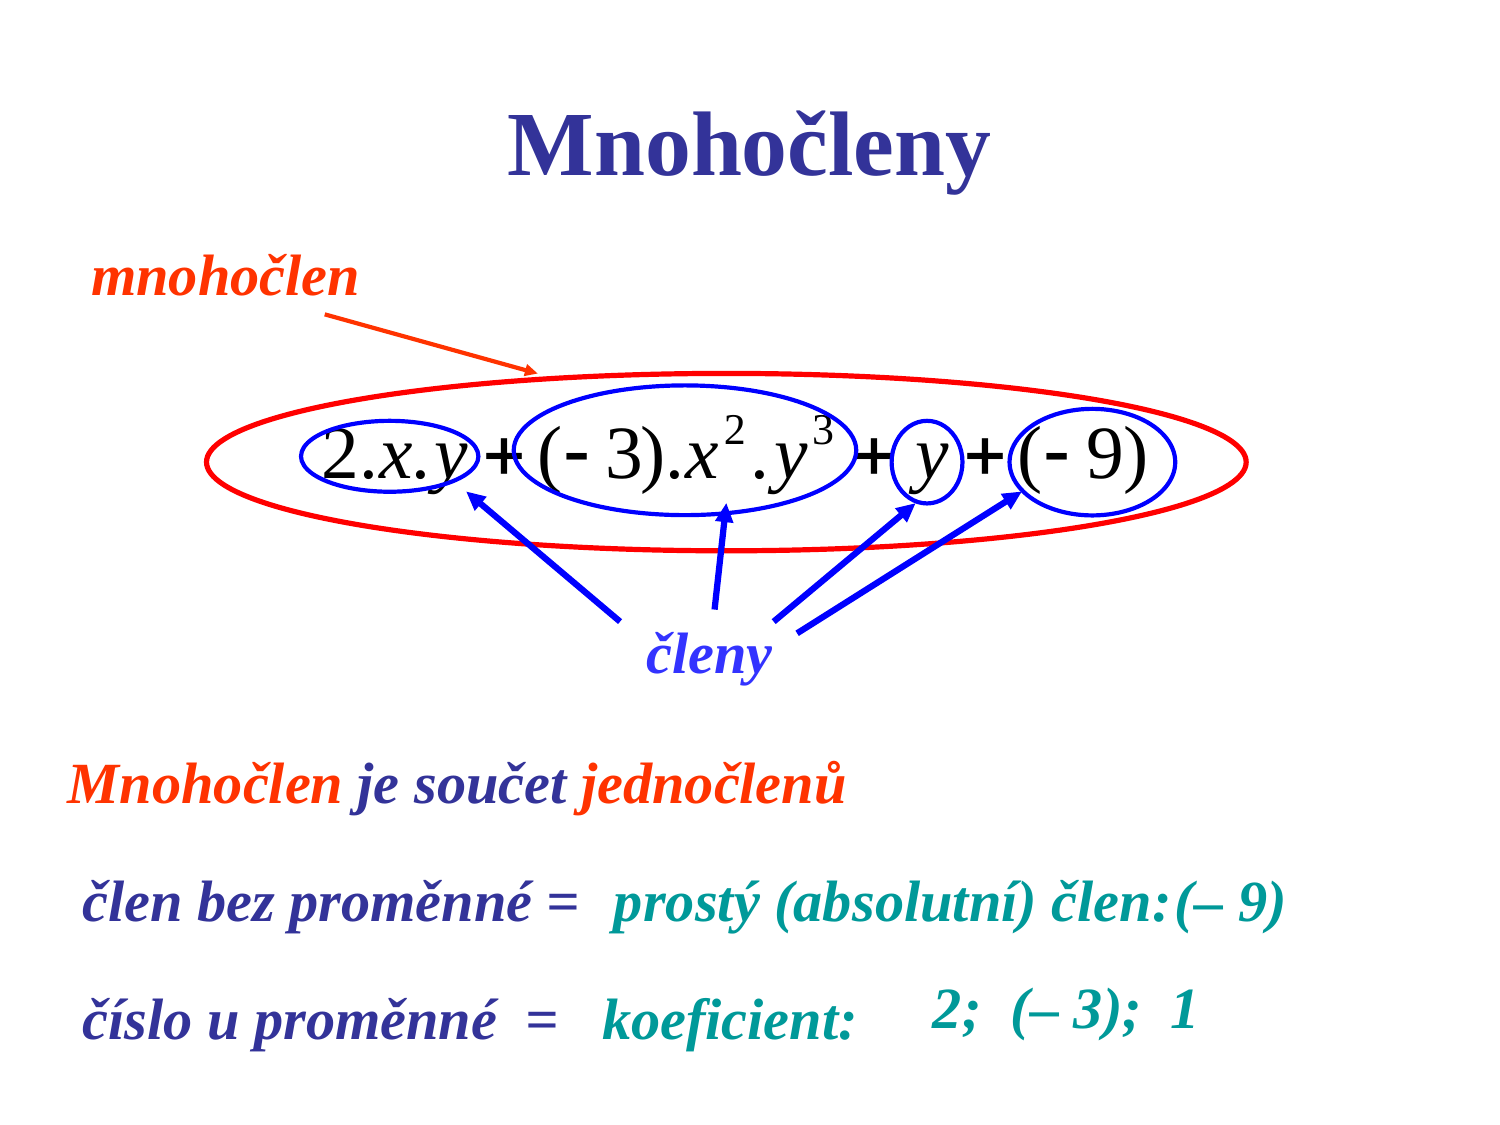

Mnohočleny
mnohočlen
členy
Mnohočlen je součet jednočlenů
 člen bez proměnné =
 prostý (absolutní) člen:
 (– 9)
 2; (– 3); 1
 číslo u proměnné =
 koeficient: